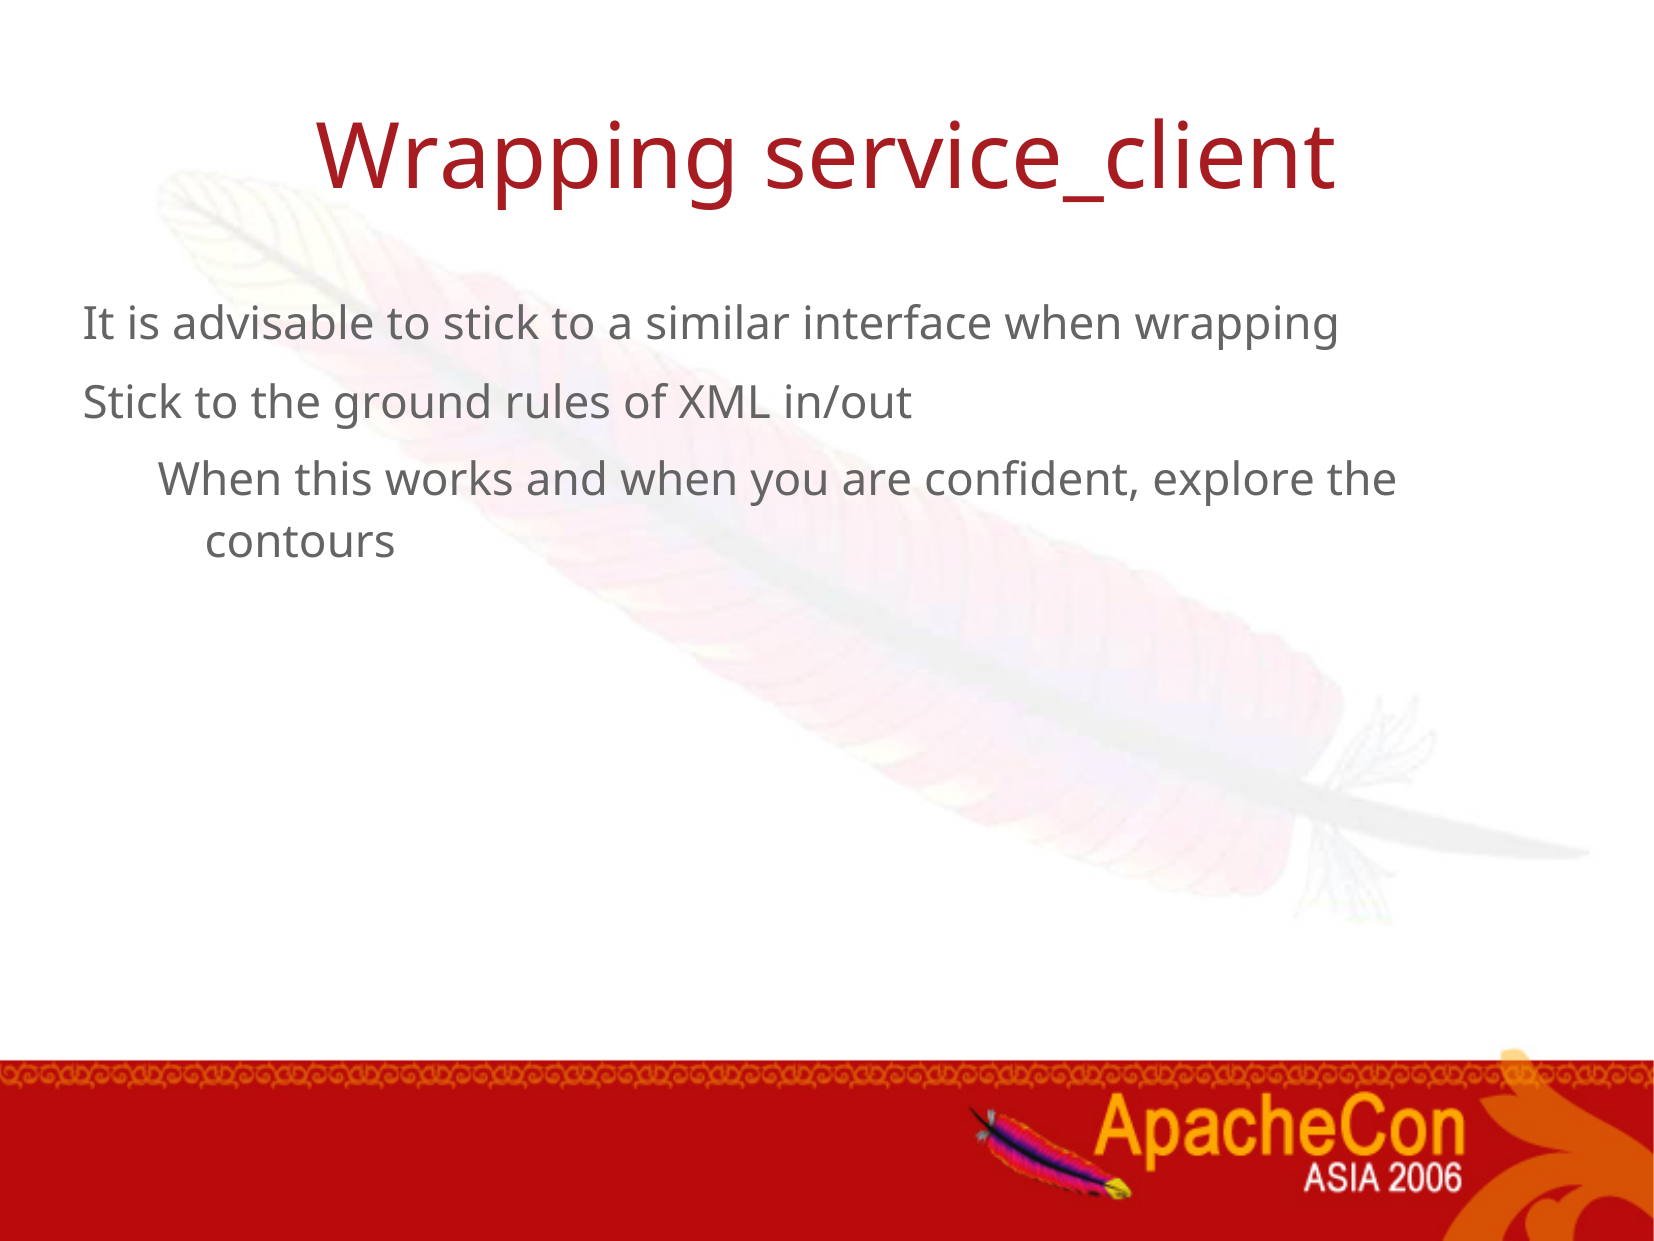

# Wrapping service_client
It is advisable to stick to a similar interface when wrapping
Stick to the ground rules of XML in/out
When this works and when you are confident, explore the contours